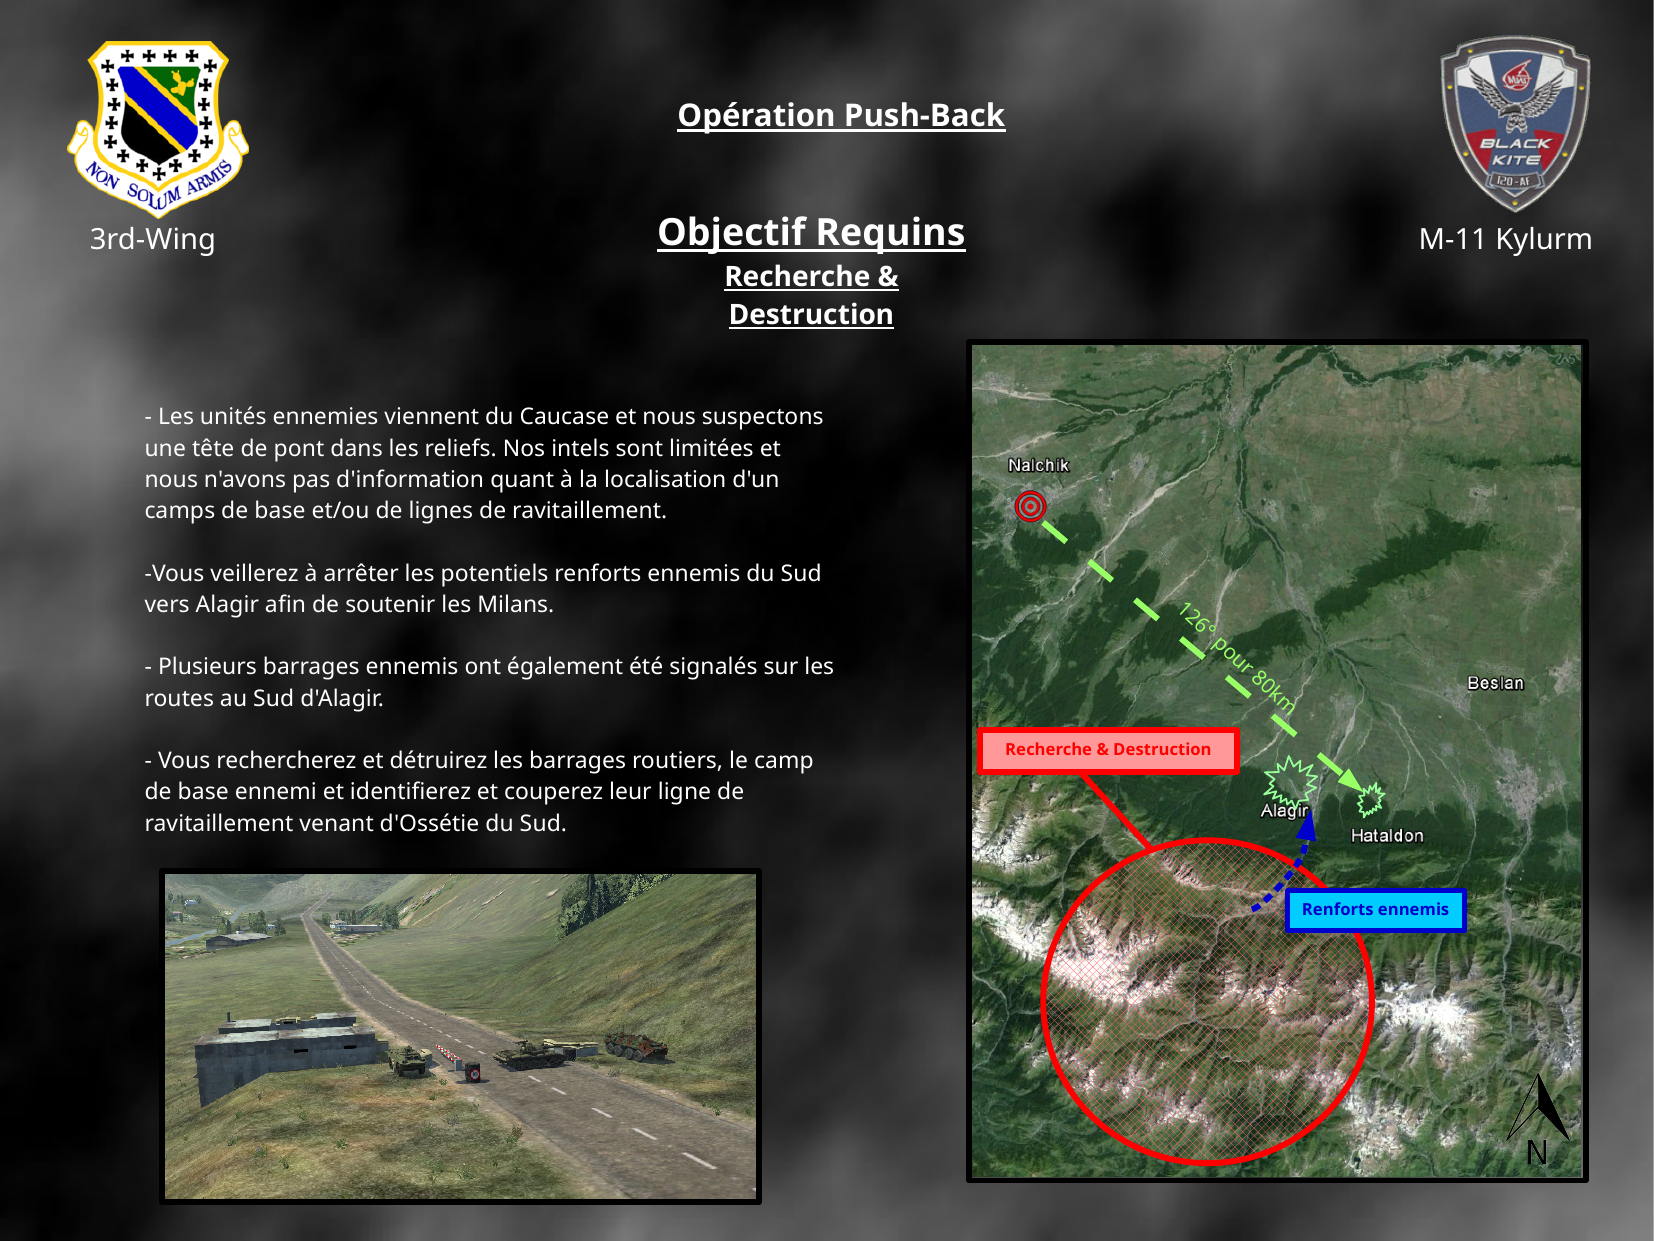

# Opération Push-Back 3rd-Wing																	M-11 Kylurm
Objectif Requins
Recherche & Destruction
- Les unités ennemies viennent du Caucase et nous suspectons une tête de pont dans les reliefs. Nos intels sont limitées et nous n'avons pas d'information quant à la localisation d'un camps de base et/ou de lignes de ravitaillement.
-Vous veillerez à arrêter les potentiels renforts ennemis du Sud vers Alagir afin de soutenir les Milans.
- Plusieurs barrages ennemis ont également été signalés sur les routes au Sud d'Alagir.
- Vous rechercherez et détruirez les barrages routiers, le camp de base ennemi et identifierez et couperez leur ligne de ravitaillement venant d'Ossétie du Sud.
126° pour 80km
Recherche & Destruction
Renforts ennemis